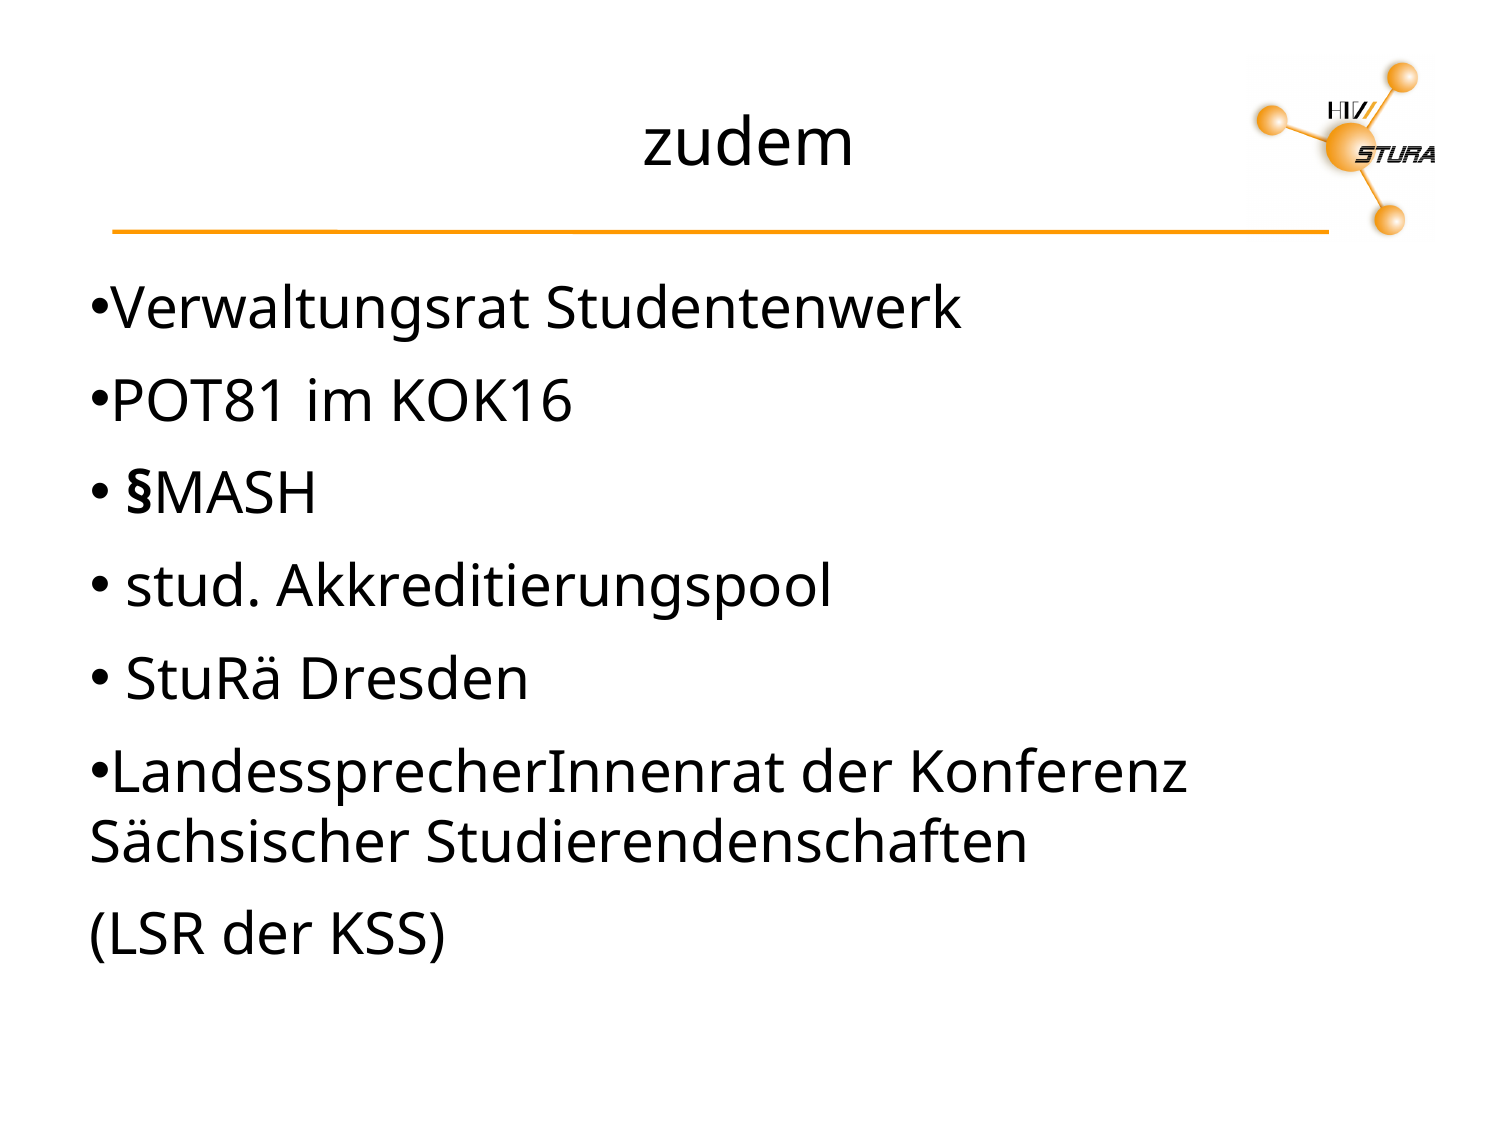

# zudem
Verwaltungsrat Studentenwerk
POT81 im KOK16
 §MASH
 stud. Akkreditierungspool
 StuRä Dresden
LandessprecherInnenrat der Konferenz Sächsischer Studierendenschaften
(LSR der KSS)